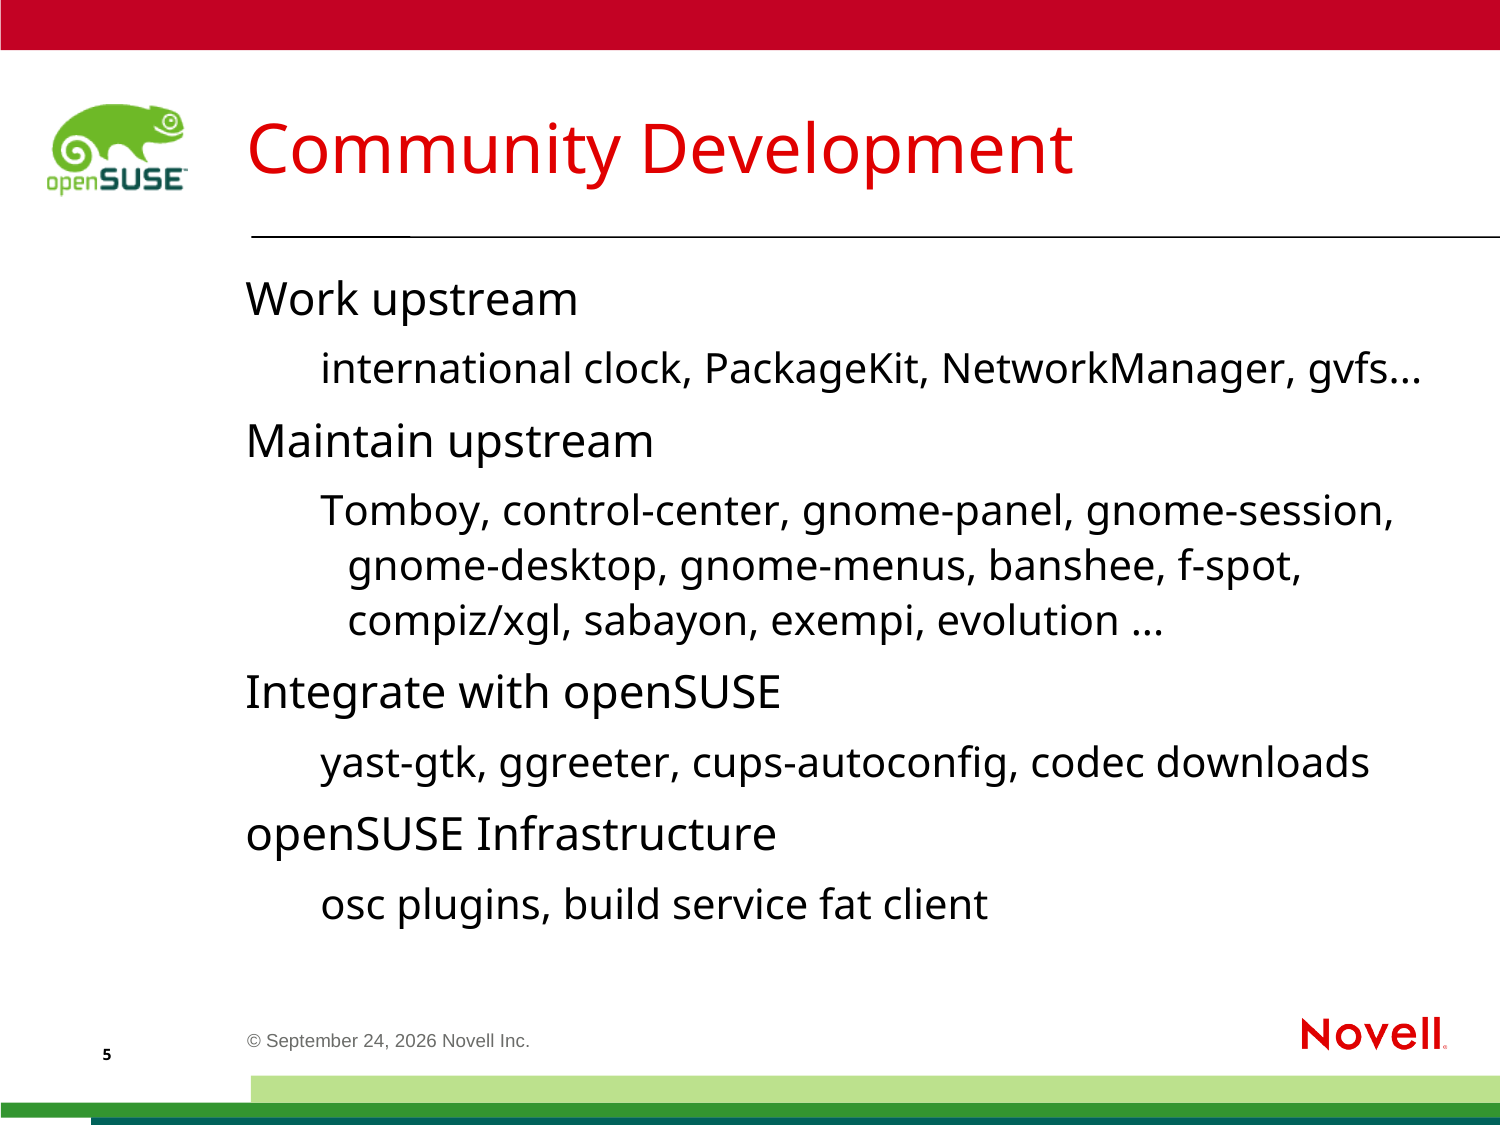

# Community Development
Work upstream
international clock, PackageKit, NetworkManager, gvfs...
Maintain upstream
Tomboy, control-center, gnome-panel, gnome-session, gnome-desktop, gnome-menus, banshee, f-spot, compiz/xgl, sabayon, exempi, evolution ...
Integrate with openSUSE
yast-gtk, ggreeter, cups-autoconfig, codec downloads
openSUSE Infrastructure
osc plugins, build service fat client